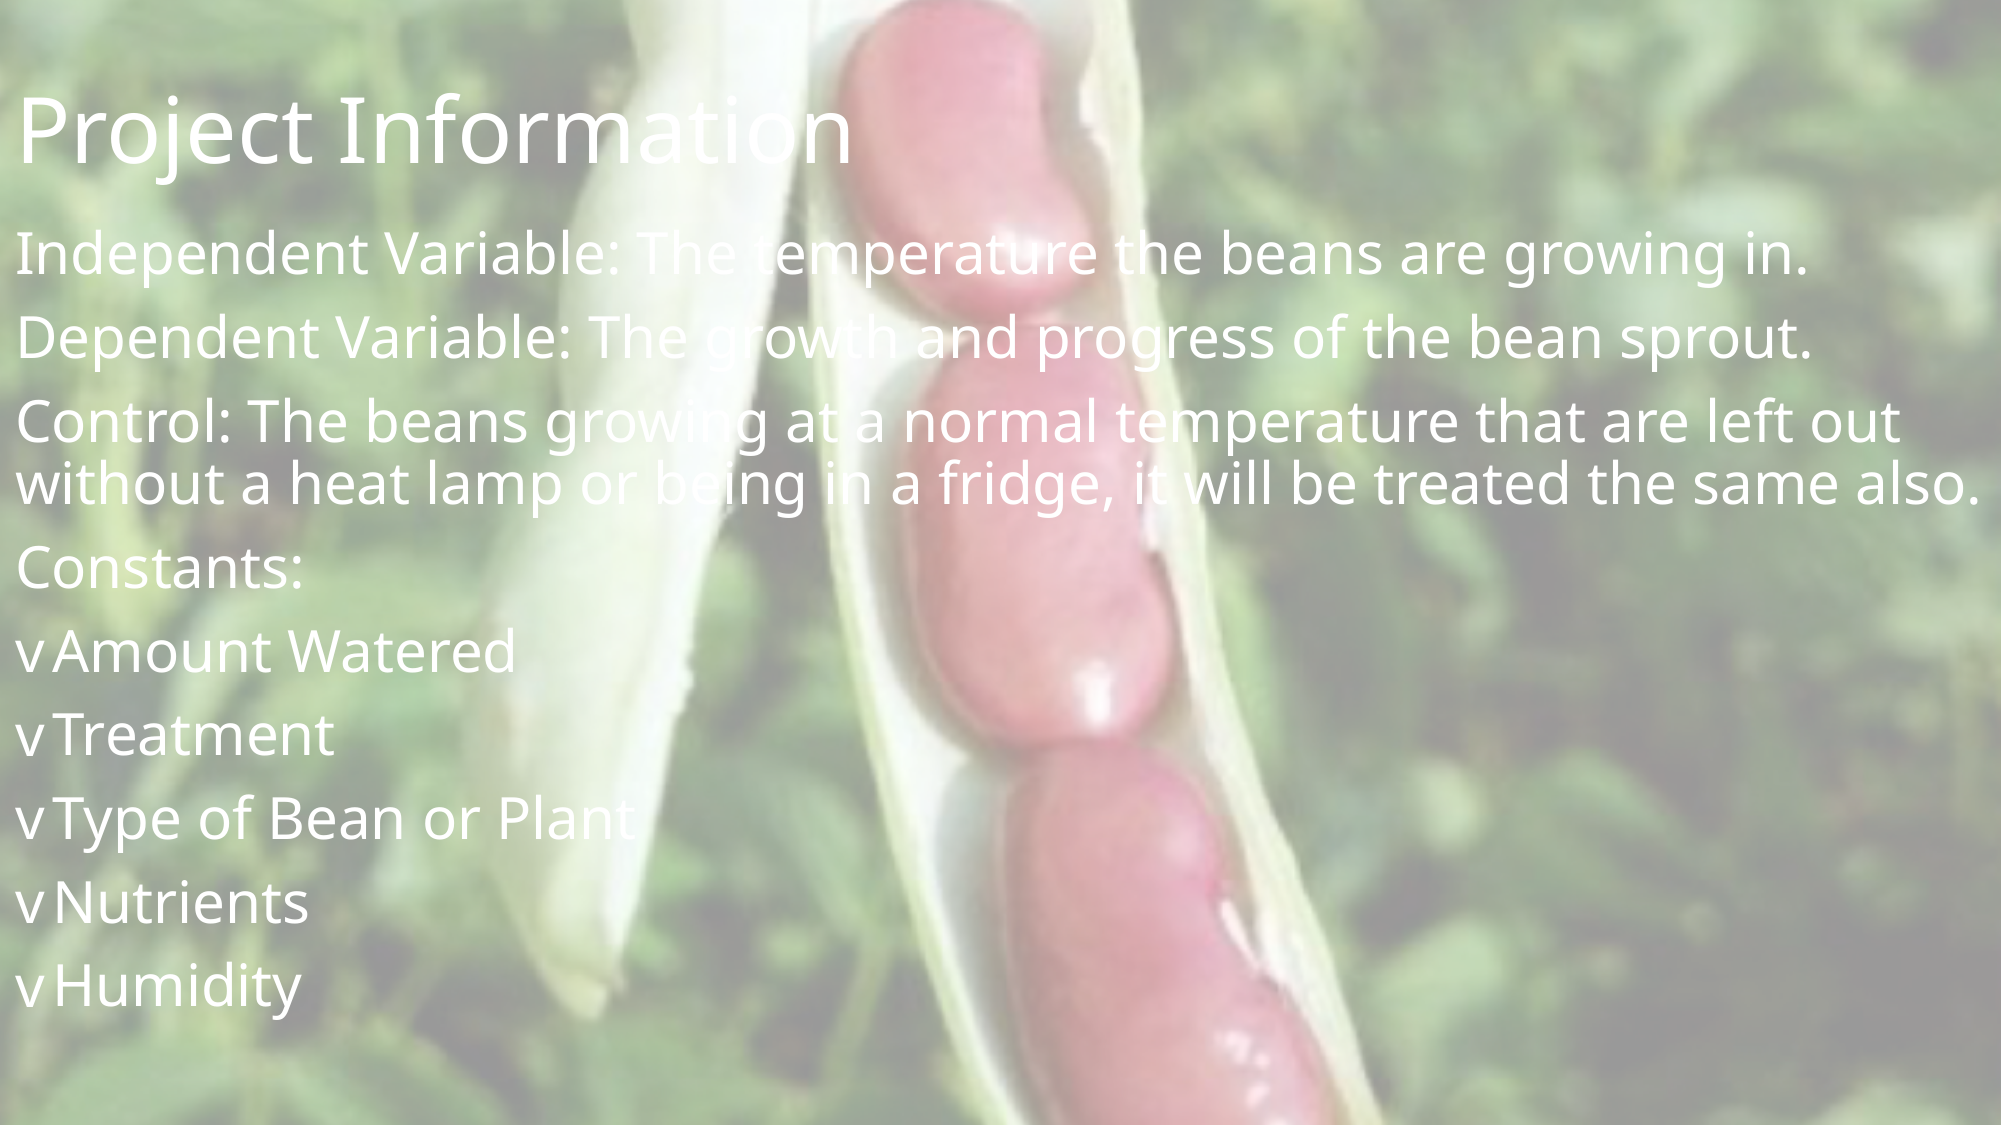

# Project Information
Independent Variable: The temperature the beans are growing in.
Dependent Variable: The growth and progress of the bean sprout.
Control: The beans growing at a normal temperature that are left out without a heat lamp or being in a fridge, it will be treated the same also.
Constants:
Amount Watered
Treatment
Type of Bean or Plant
Nutrients
Humidity